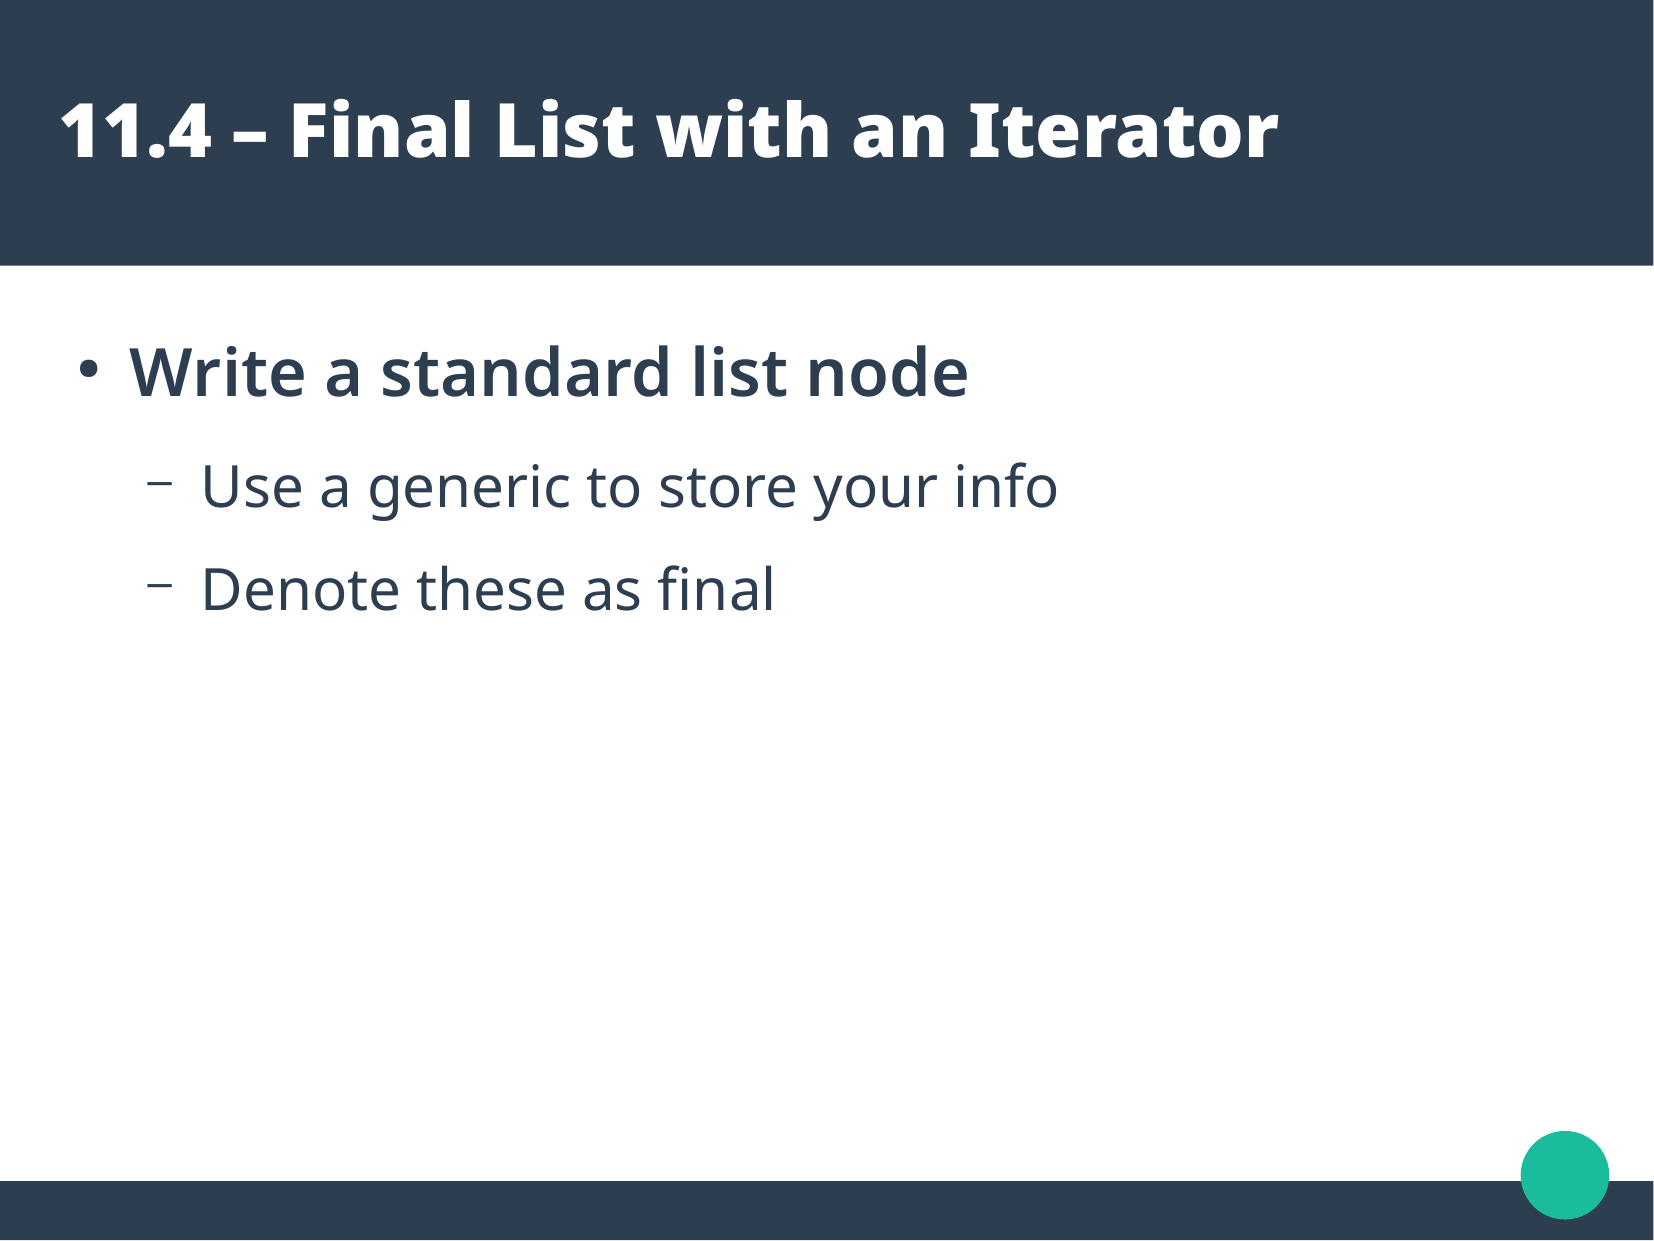

# 11.4 – Final List with an Iterator
Write a standard list node
Use a generic to store your info
Denote these as final